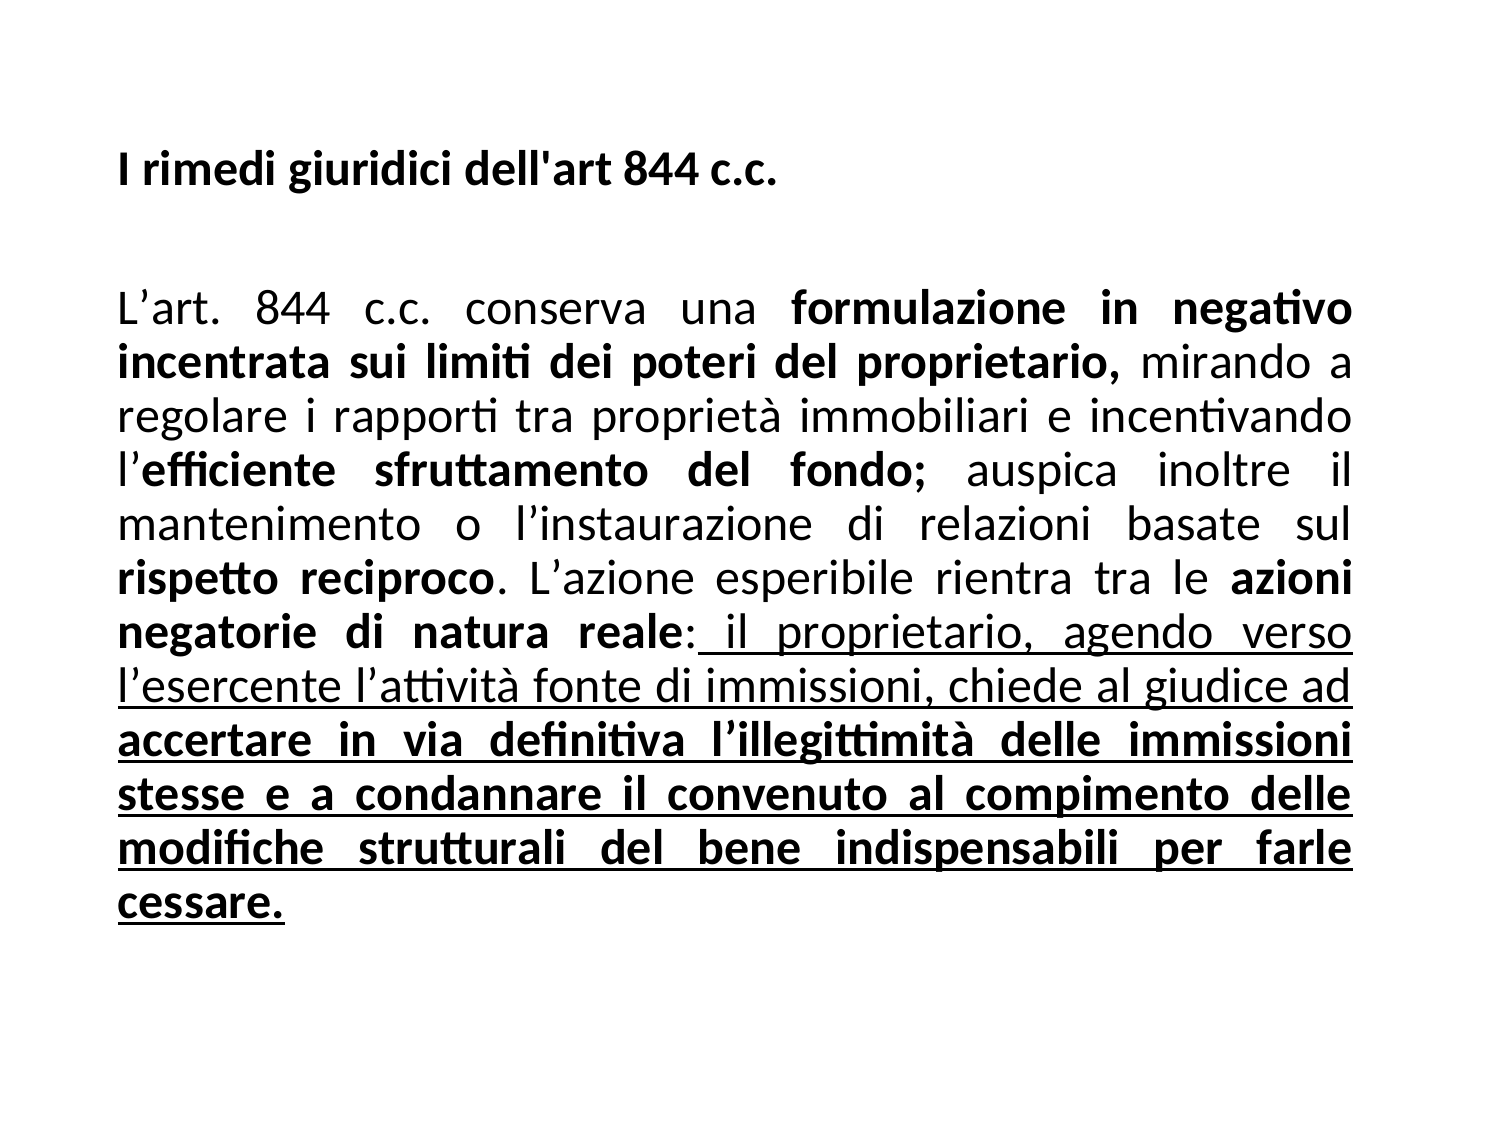

# I rimedi giuridici dell'art 844 c.c.
L’art. 844 c.c. conserva una formulazione in negativo incentrata sui limiti dei poteri del proprietario, mirando a regolare i rapporti tra proprietà immobiliari e incentivando l’efficiente sfruttamento del fondo; auspica inoltre il mantenimento o l’instaurazione di relazioni basate sul rispetto reciproco. L’azione esperibile rientra tra le azioni negatorie di natura reale: il proprietario, agendo verso l’esercente l’attività fonte di immissioni, chiede al giudice ad accertare in via definitiva l’illegittimità delle immissioni stesse e a condannare il convenuto al compimento delle modifiche strutturali del bene indispensabili per farle cessare.